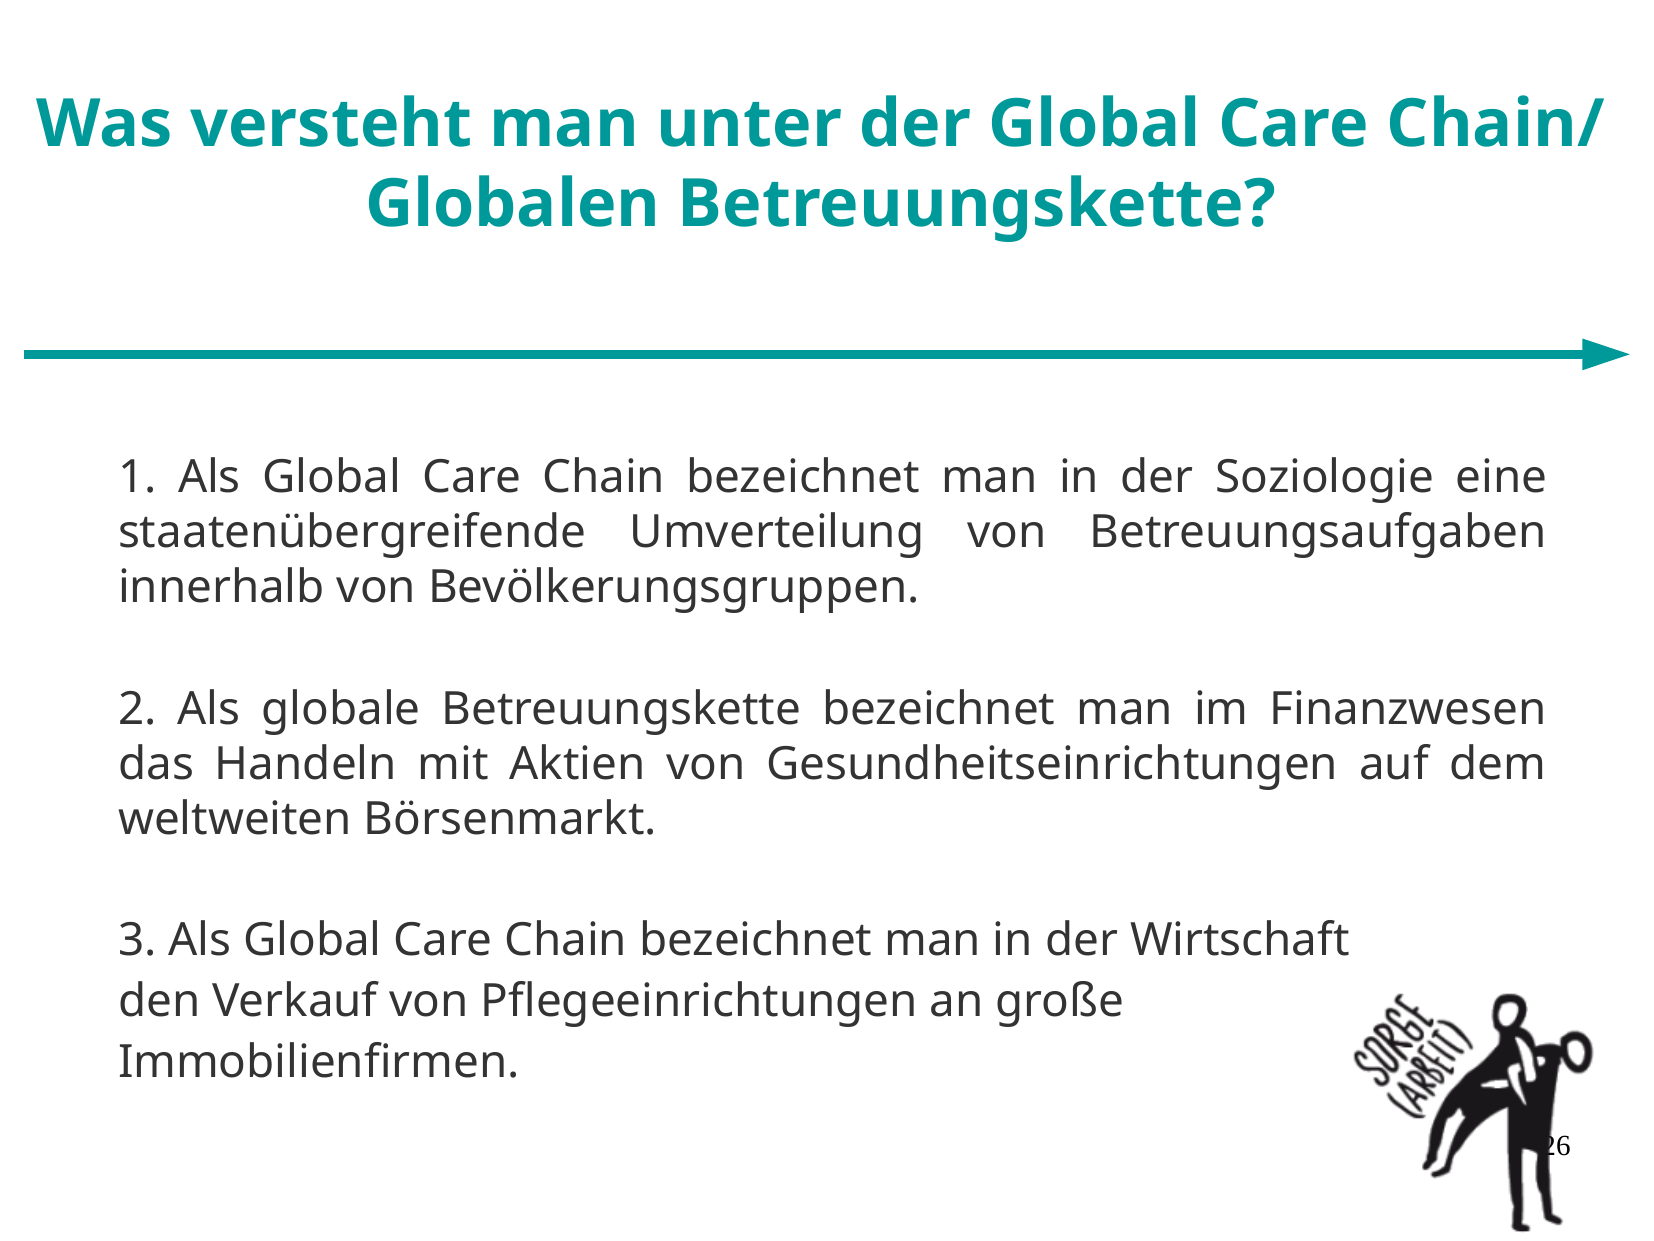

# Was versteht man unter der Global Care Chain/ Globalen Betreuungskette?
1. Als Global Care Chain bezeichnet man in der Soziologie eine staatenübergreifende Umverteilung von Betreuungsaufgaben innerhalb von Bevölkerungsgruppen.
2. Als globale Betreuungskette bezeichnet man im Finanzwesen das Handeln mit Aktien von Gesundheitseinrichtungen auf dem weltweiten Börsenmarkt.
3. Als Global Care Chain bezeichnet man in der Wirtschaft
den Verkauf von Pflegeeinrichtungen an große
Immobilienfirmen.
26